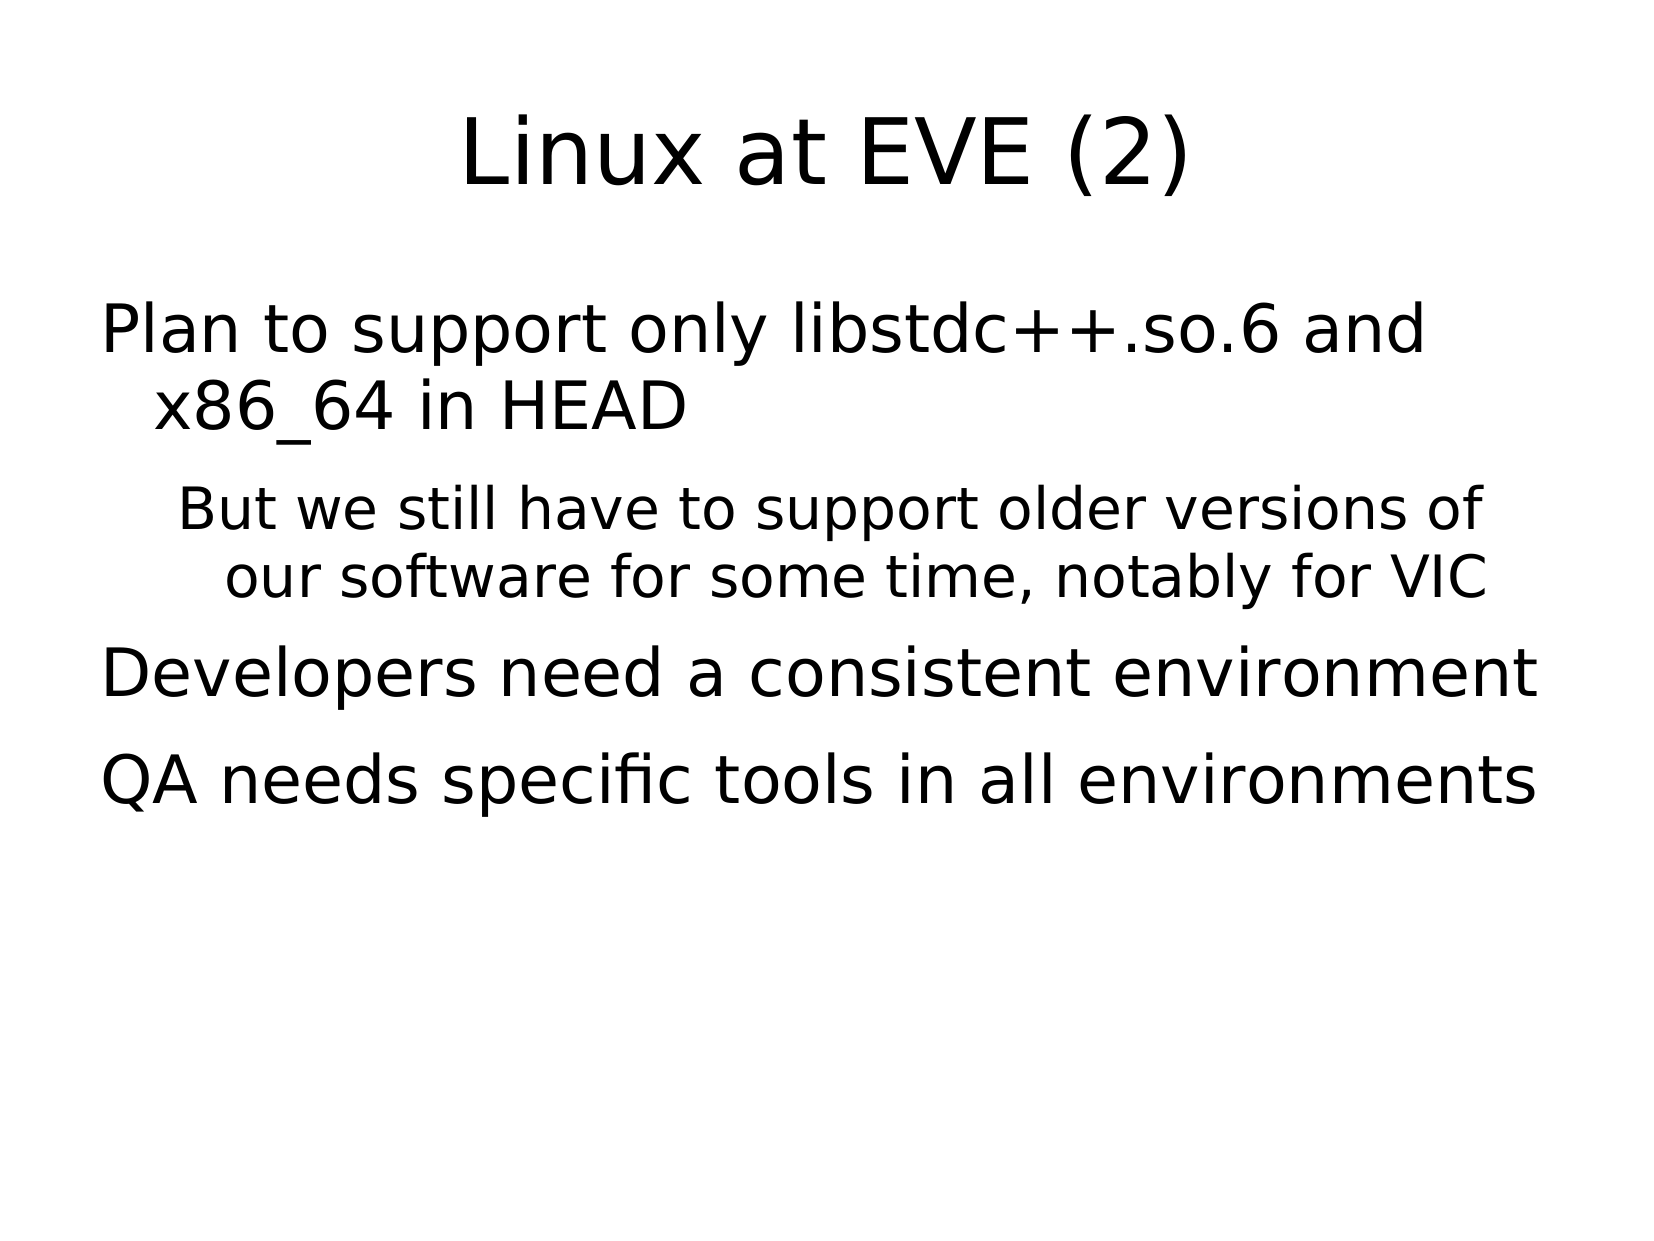

# Linux at EVE (2)
Plan to support only libstdc++.so.6 and x86_64 in HEAD
But we still have to support older versions of our software for some time, notably for VIC
Developers need a consistent environment
QA needs specific tools in all environments